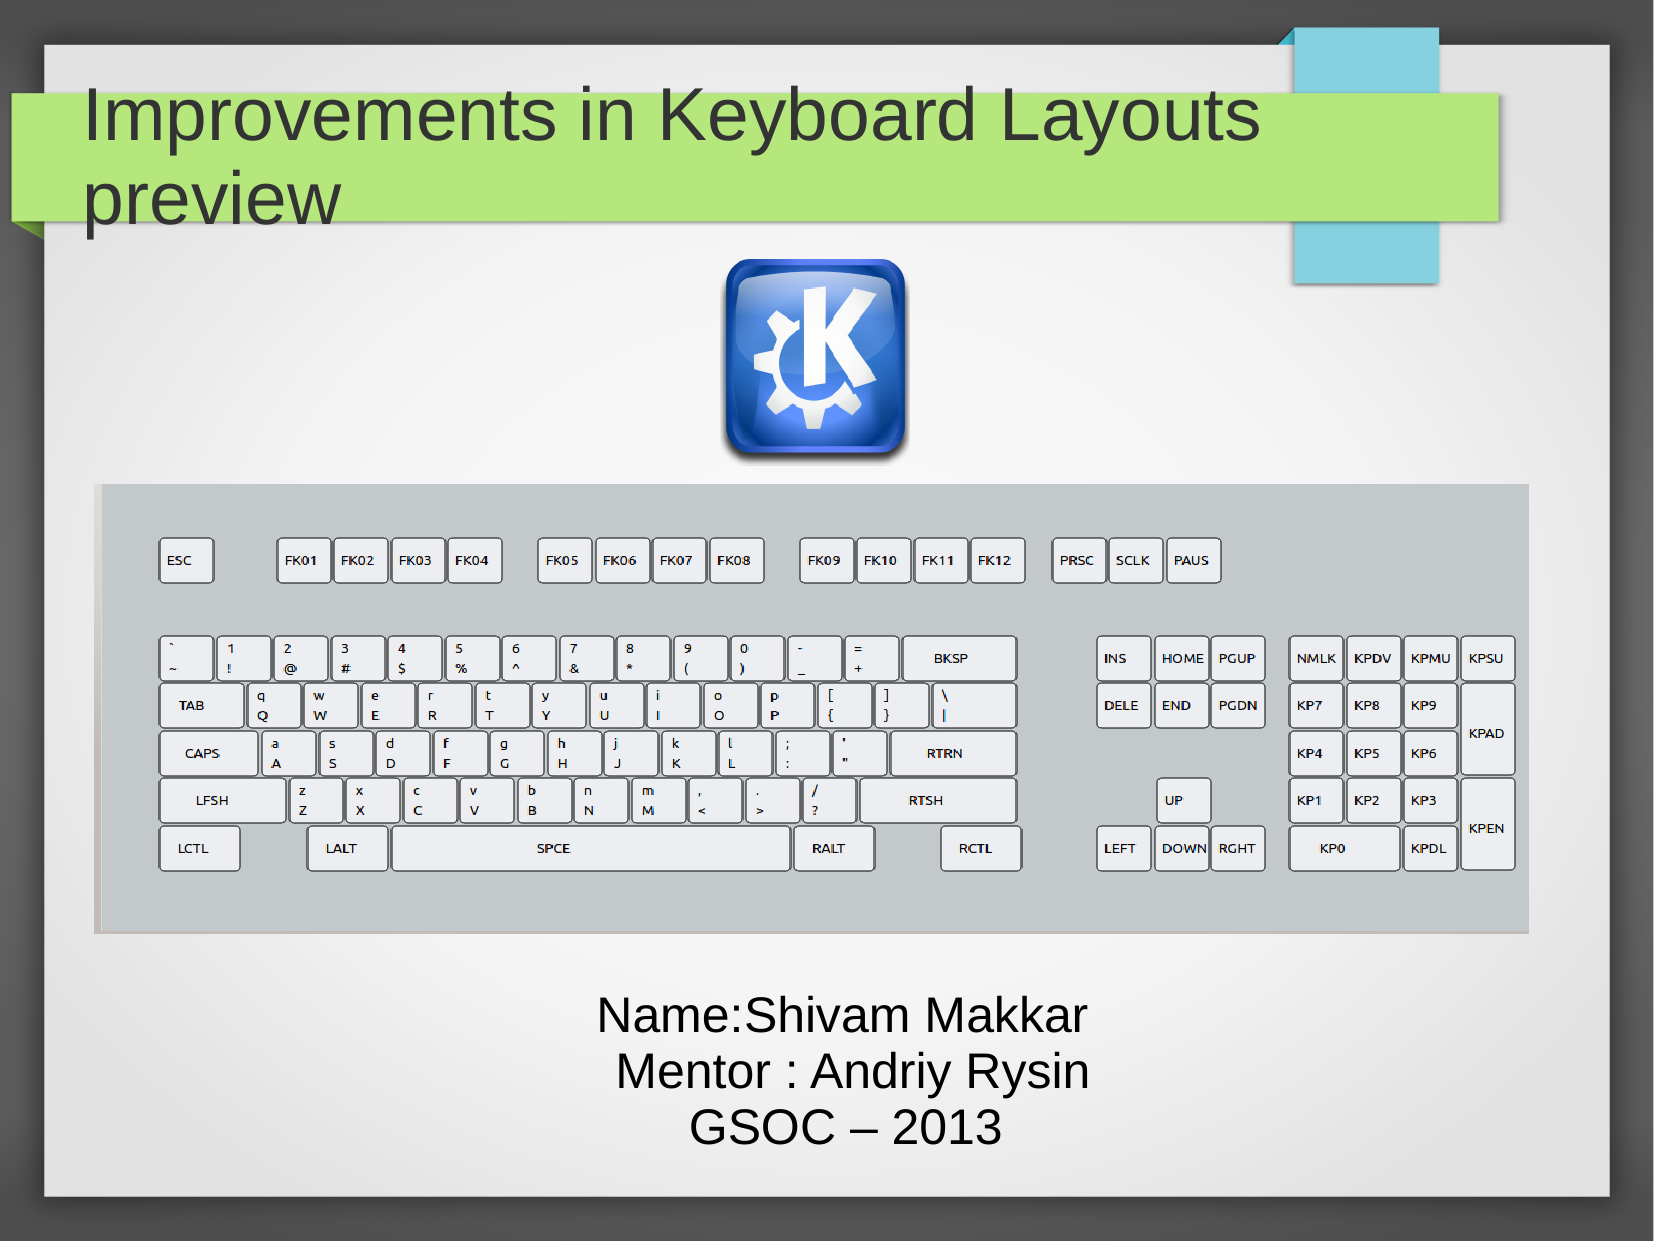

# Improvements in Keyboard Layouts preview
					Name:	Shivam Makkar
Mentor : Andriy Rysin
GSOC – 2013